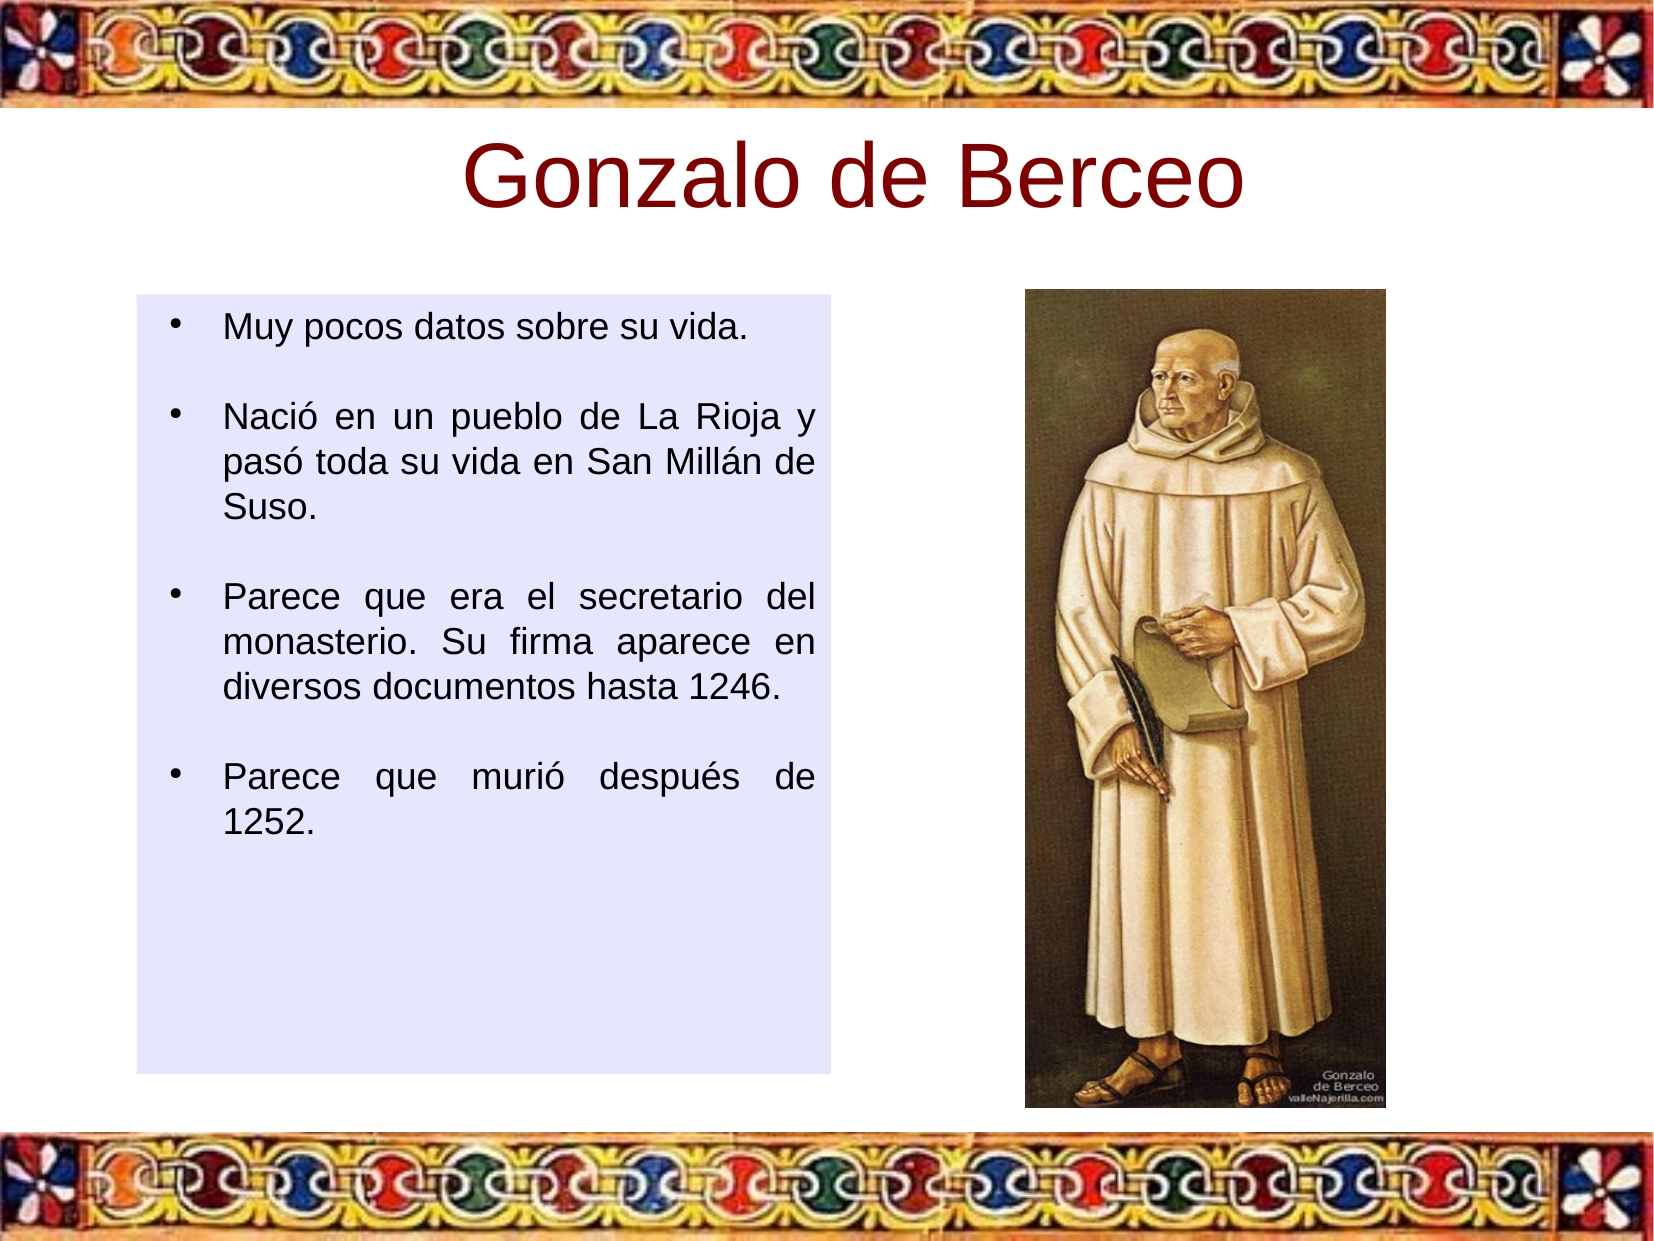

# Gonzalo de Berceo
Muy pocos datos sobre su vida.
Nació en un pueblo de La Rioja y pasó toda su vida en San Millán de Suso.
Parece que era el secretario del monasterio. Su firma aparece en diversos documentos hasta 1246.
Parece que murió después de 1252.